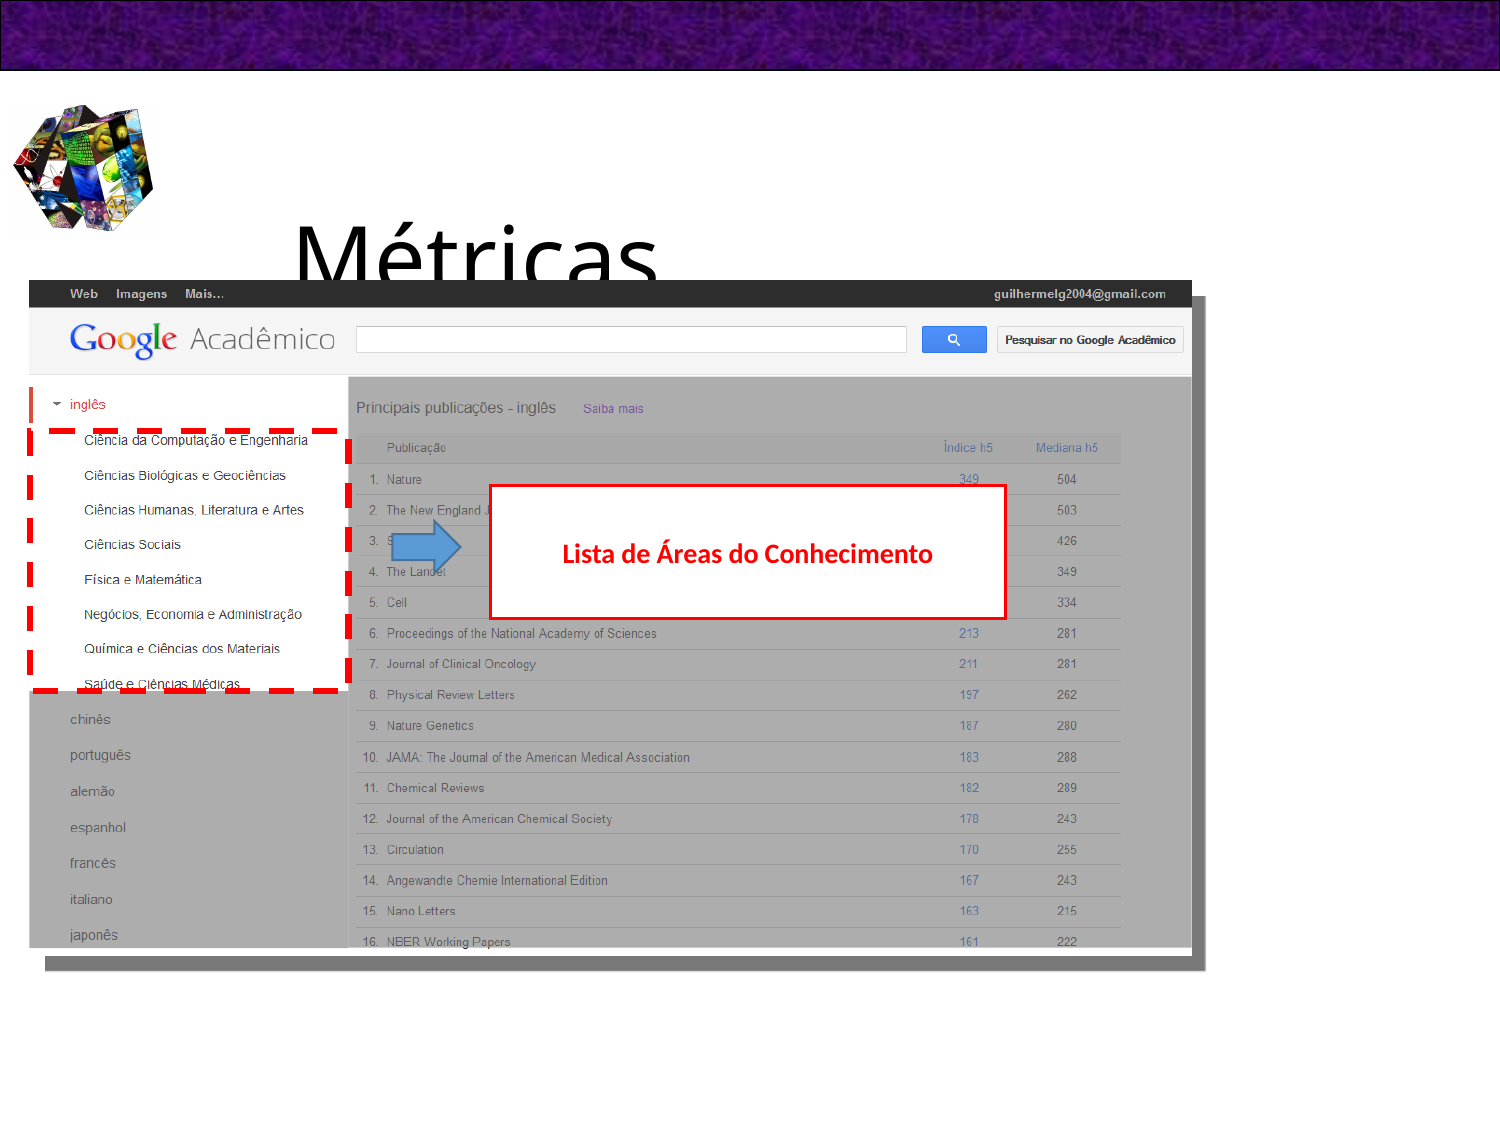

# Métricas
Lista de Áreas do Conhecimento